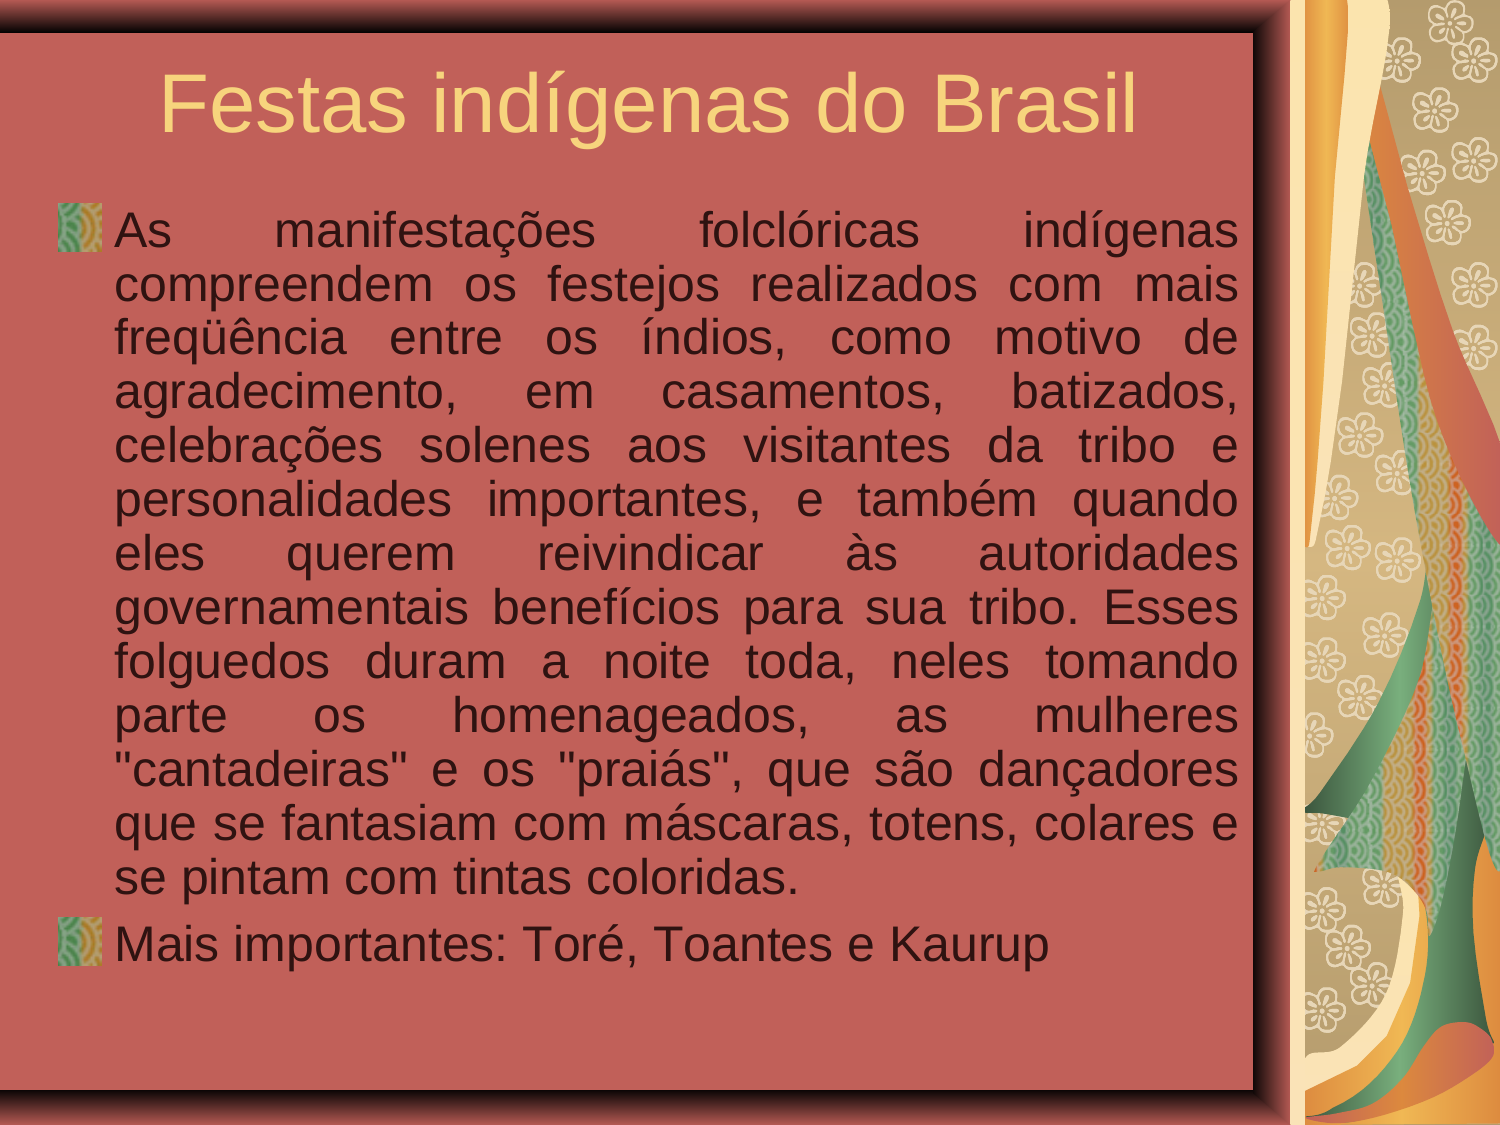

# Festas indígenas do Brasil
As manifestações folclóricas indígenas compreendem os festejos realizados com mais freqüência entre os índios, como motivo de agradecimento, em casamentos, batizados, celebrações solenes aos visitantes da tribo e personalidades importantes, e também quando eles querem reivindicar às autoridades governamentais benefícios para sua tribo. Esses folguedos duram a noite toda, neles tomando parte os homenageados, as mulheres "cantadeiras" e os "praiás", que são dançadores que se fantasiam com máscaras, totens, colares e se pintam com tintas coloridas.
Mais importantes: Toré, Toantes e Kaurup